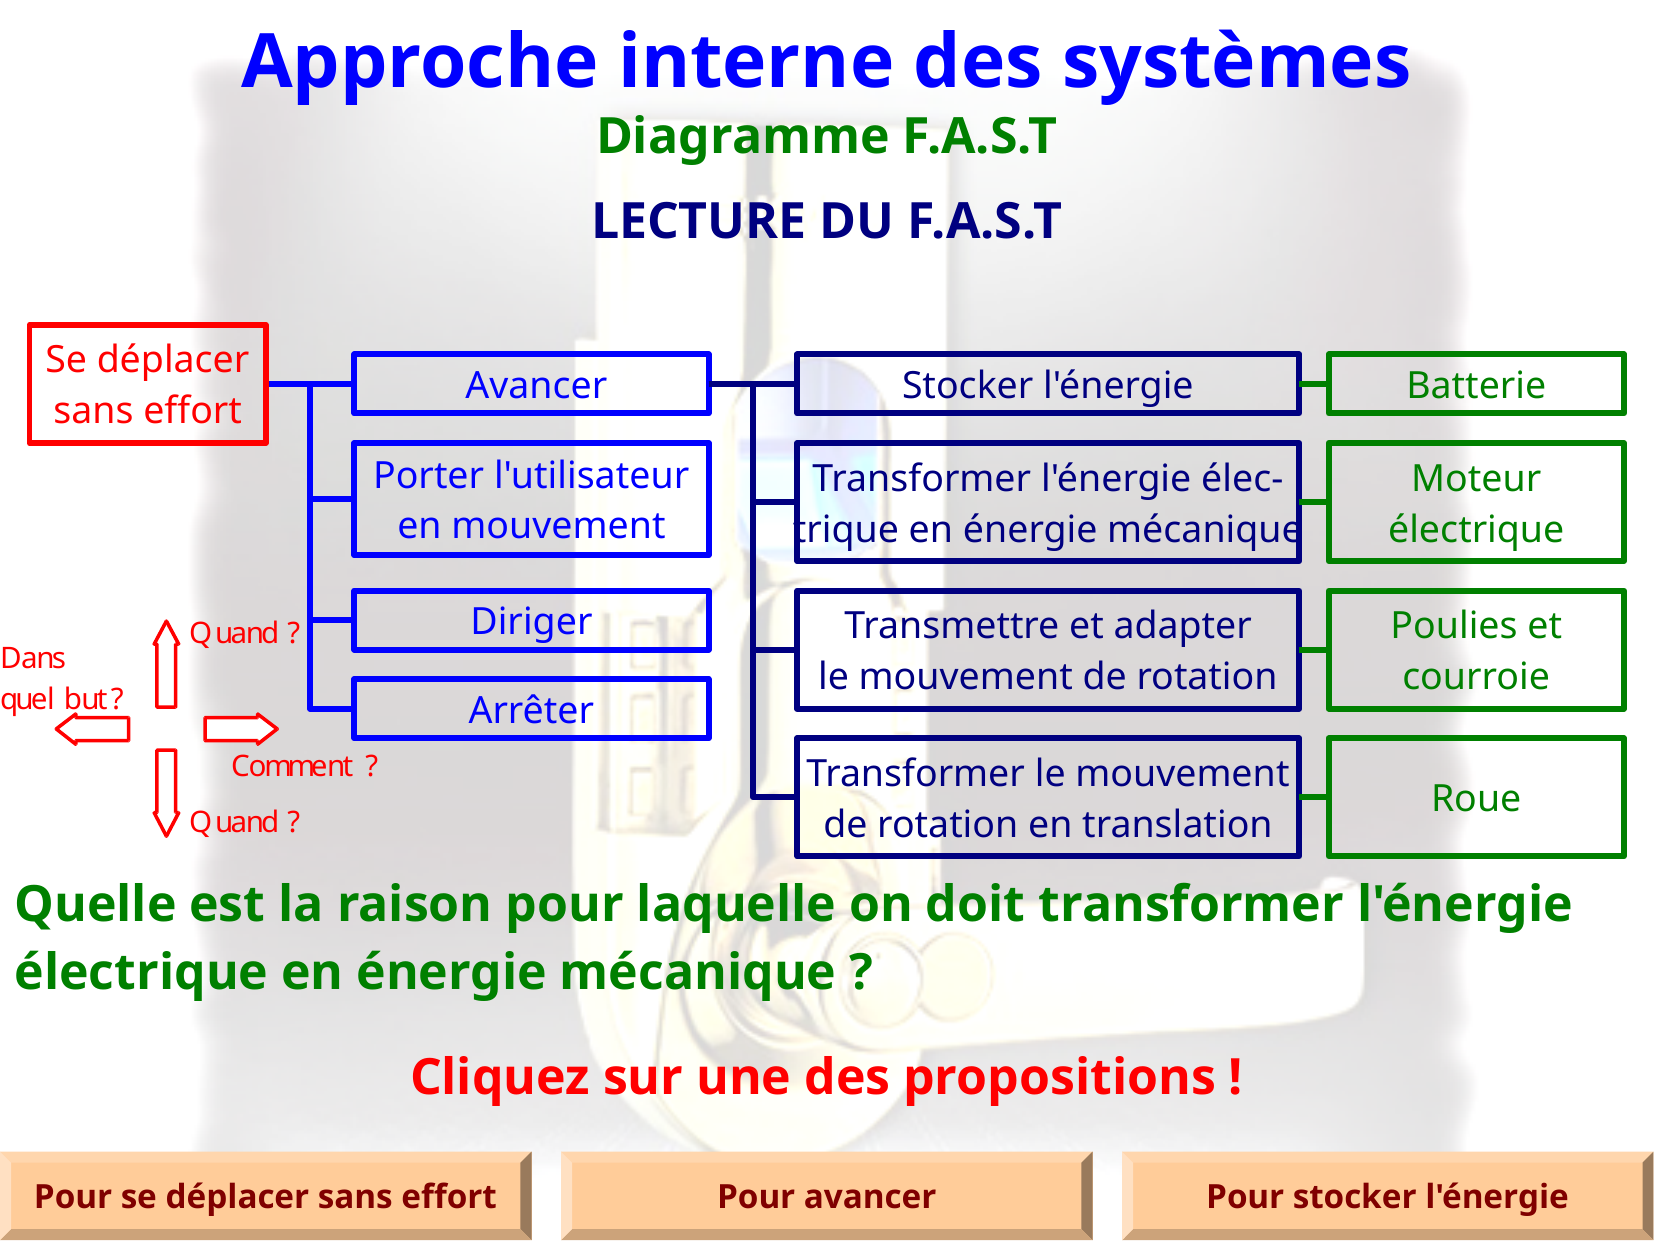

Diagramme F.A.S.T
LECTURE DU F.A.S.T
Se déplacer
sans effort
 Avancer
Stocker l'énergie
Batterie
Porter l'utilisateur
en mouvement
Transformer l'énergie élec-
trique en énergie mécanique
Moteur
électrique
Diriger
Transmettre et adapter
le mouvement de rotation
Poulies et
courroie
Arrêter
Transformer le mouvement
de rotation en translation
Roue
Quelle est la raison pour laquelle on doit transformer l'énergie électrique en énergie mécanique ?
Cliquez sur une des propositions !
Pour se déplacer sans effort
Pour avancer
Pour stocker l'énergie